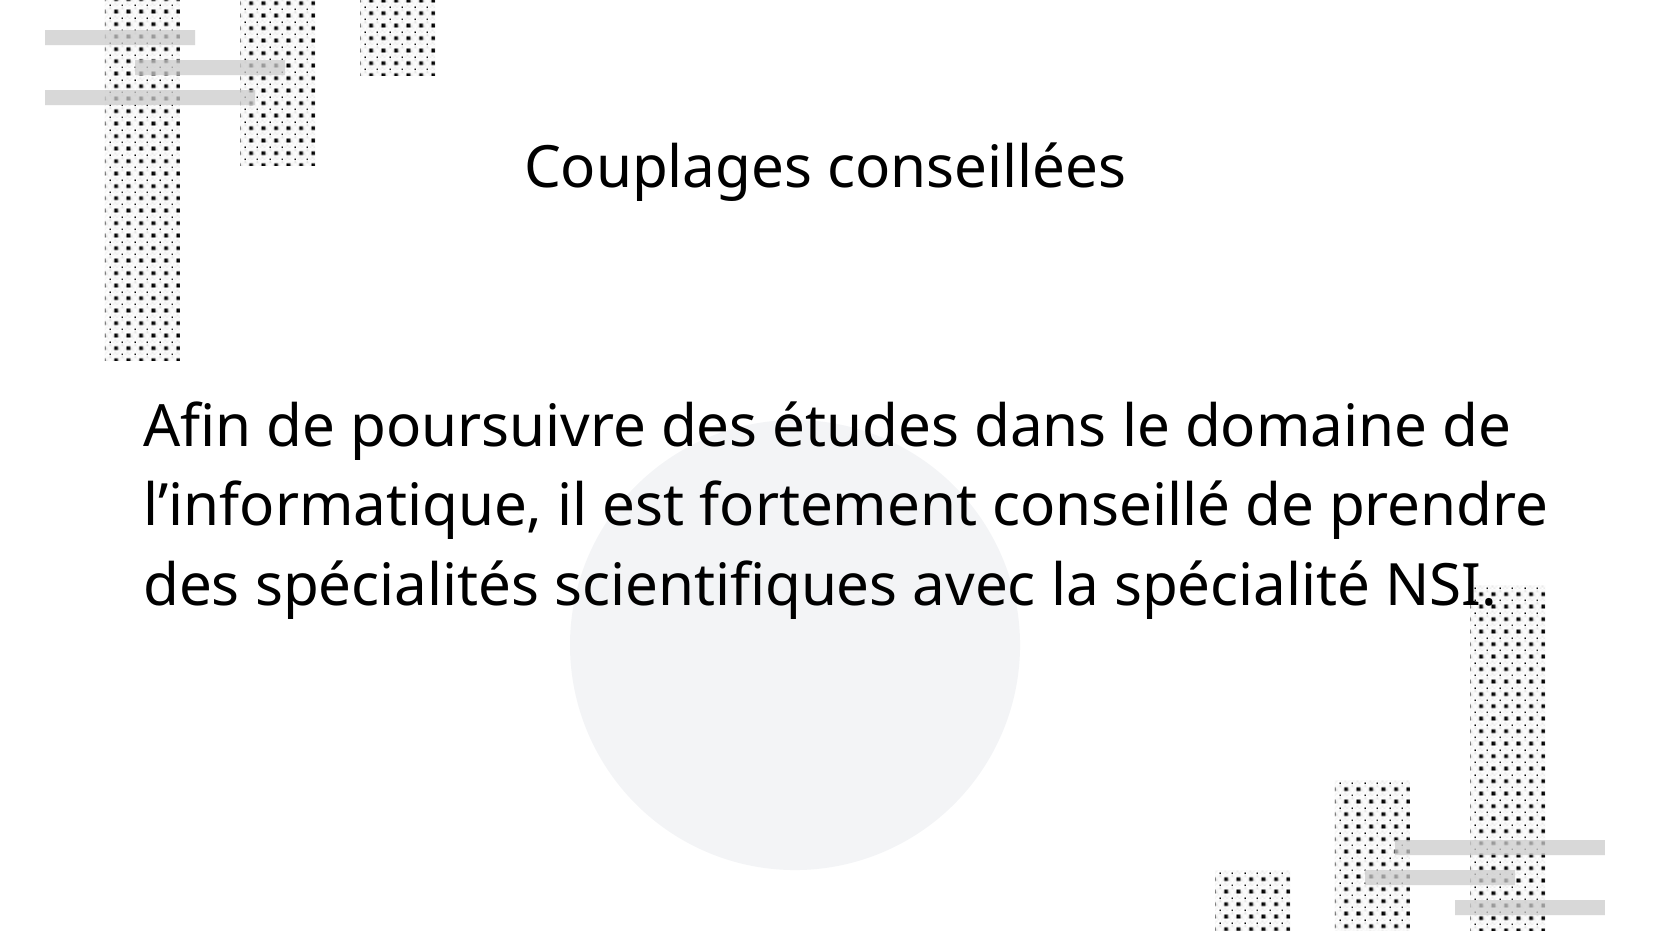

Couplages conseillées
Afin de poursuivre des études dans le domaine de l’informatique, il est fortement conseillé de prendre des spécialités scientifiques avec la spécialité NSI.